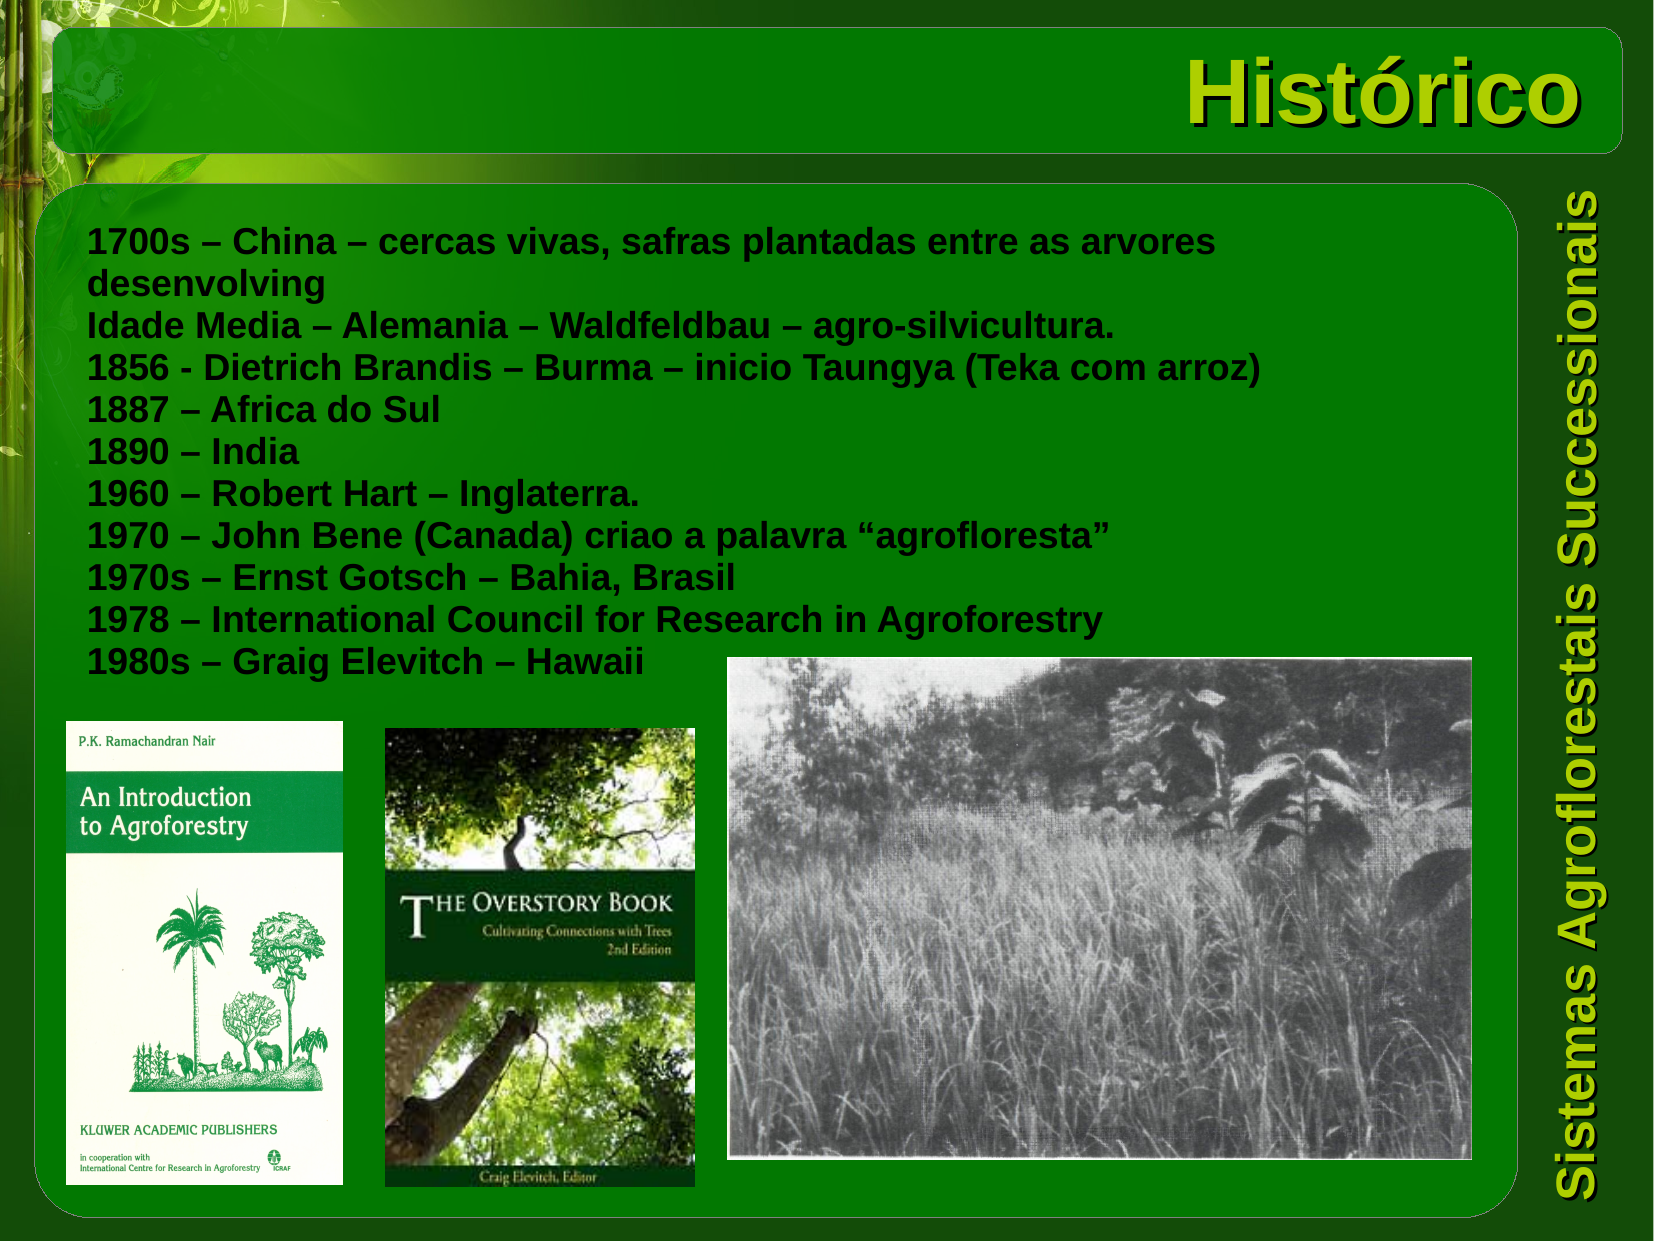

# Histórico
1700s – China – cercas vivas, safras plantadas entre as arvores desenvolving
Idade Media – Alemania – Waldfeldbau – agro-silvicultura.
1856 - Dietrich Brandis – Burma – inicio Taungya (Teka com arroz)
1887 – Africa do Sul
1890 – India
1960 – Robert Hart – Inglaterra.
1970 – John Bene (Canada) criao a palavra “agrofloresta”
1970s – Ernst Gotsch – Bahia, Brasil
1978 – International Council for Research in Agroforestry
1980s – Graig Elevitch – Hawaii